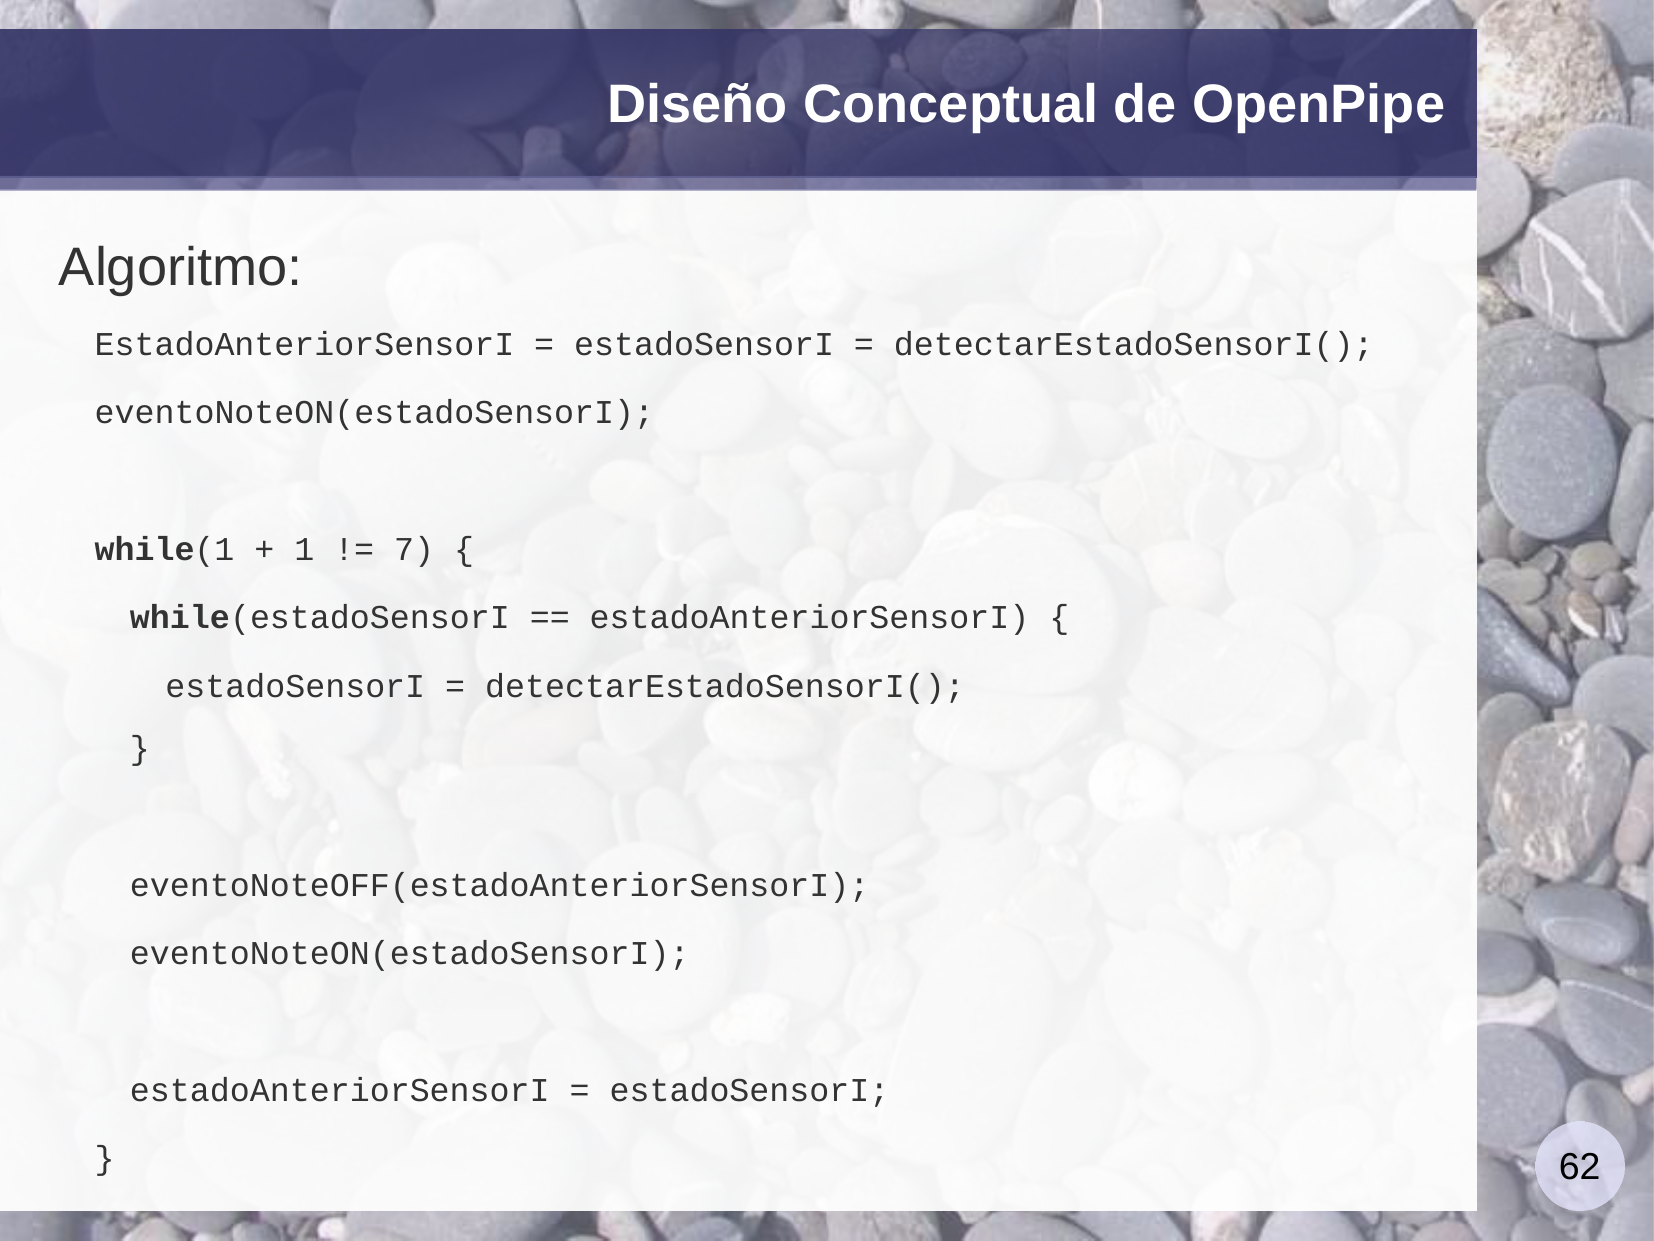

# Diseño Conceptual de OpenPipe
Algoritmo:
EstadoAnteriorSensorI = estadoSensorI = detectarEstadoSensorI();
eventoNoteON(estadoSensorI);
while(1 + 1 != 7) {
while(estadoSensorI == estadoAnteriorSensorI) {
estadoSensorI = detectarEstadoSensorI();
}
eventoNoteOFF(estadoAnteriorSensorI);
eventoNoteON(estadoSensorI);
estadoAnteriorSensorI = estadoSensorI;
}